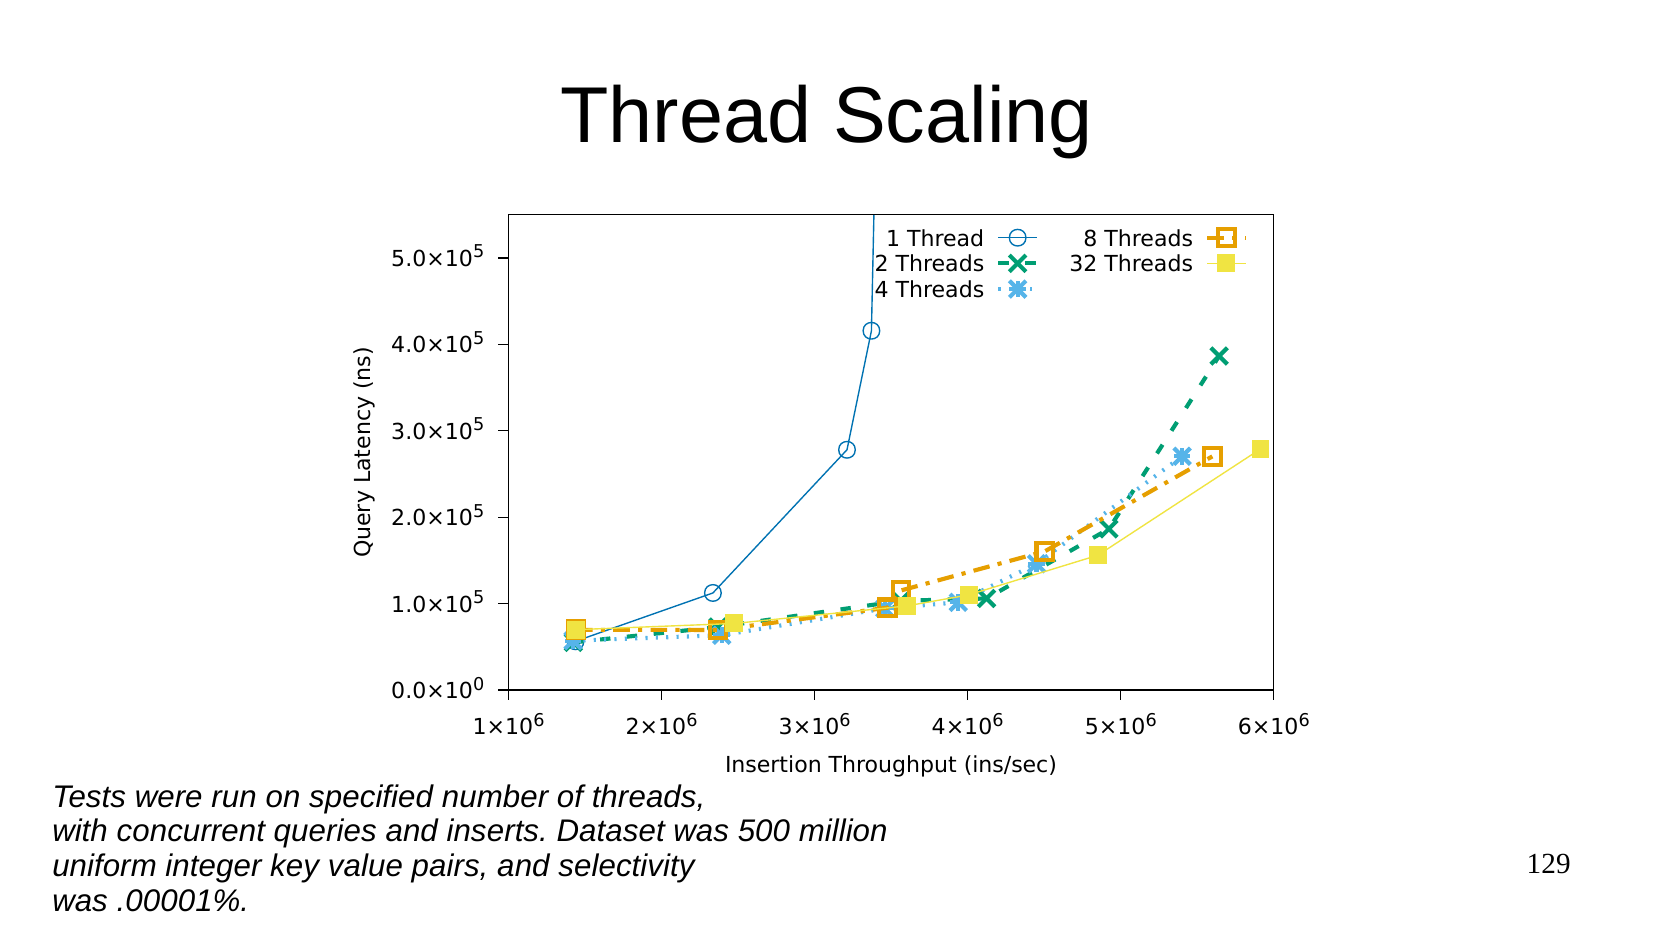

# Thread Scaling
Tests were run on specified number of threads,
with concurrent queries and inserts. Dataset was 500 million
uniform integer key value pairs, and selectivity
was .00001%.
129